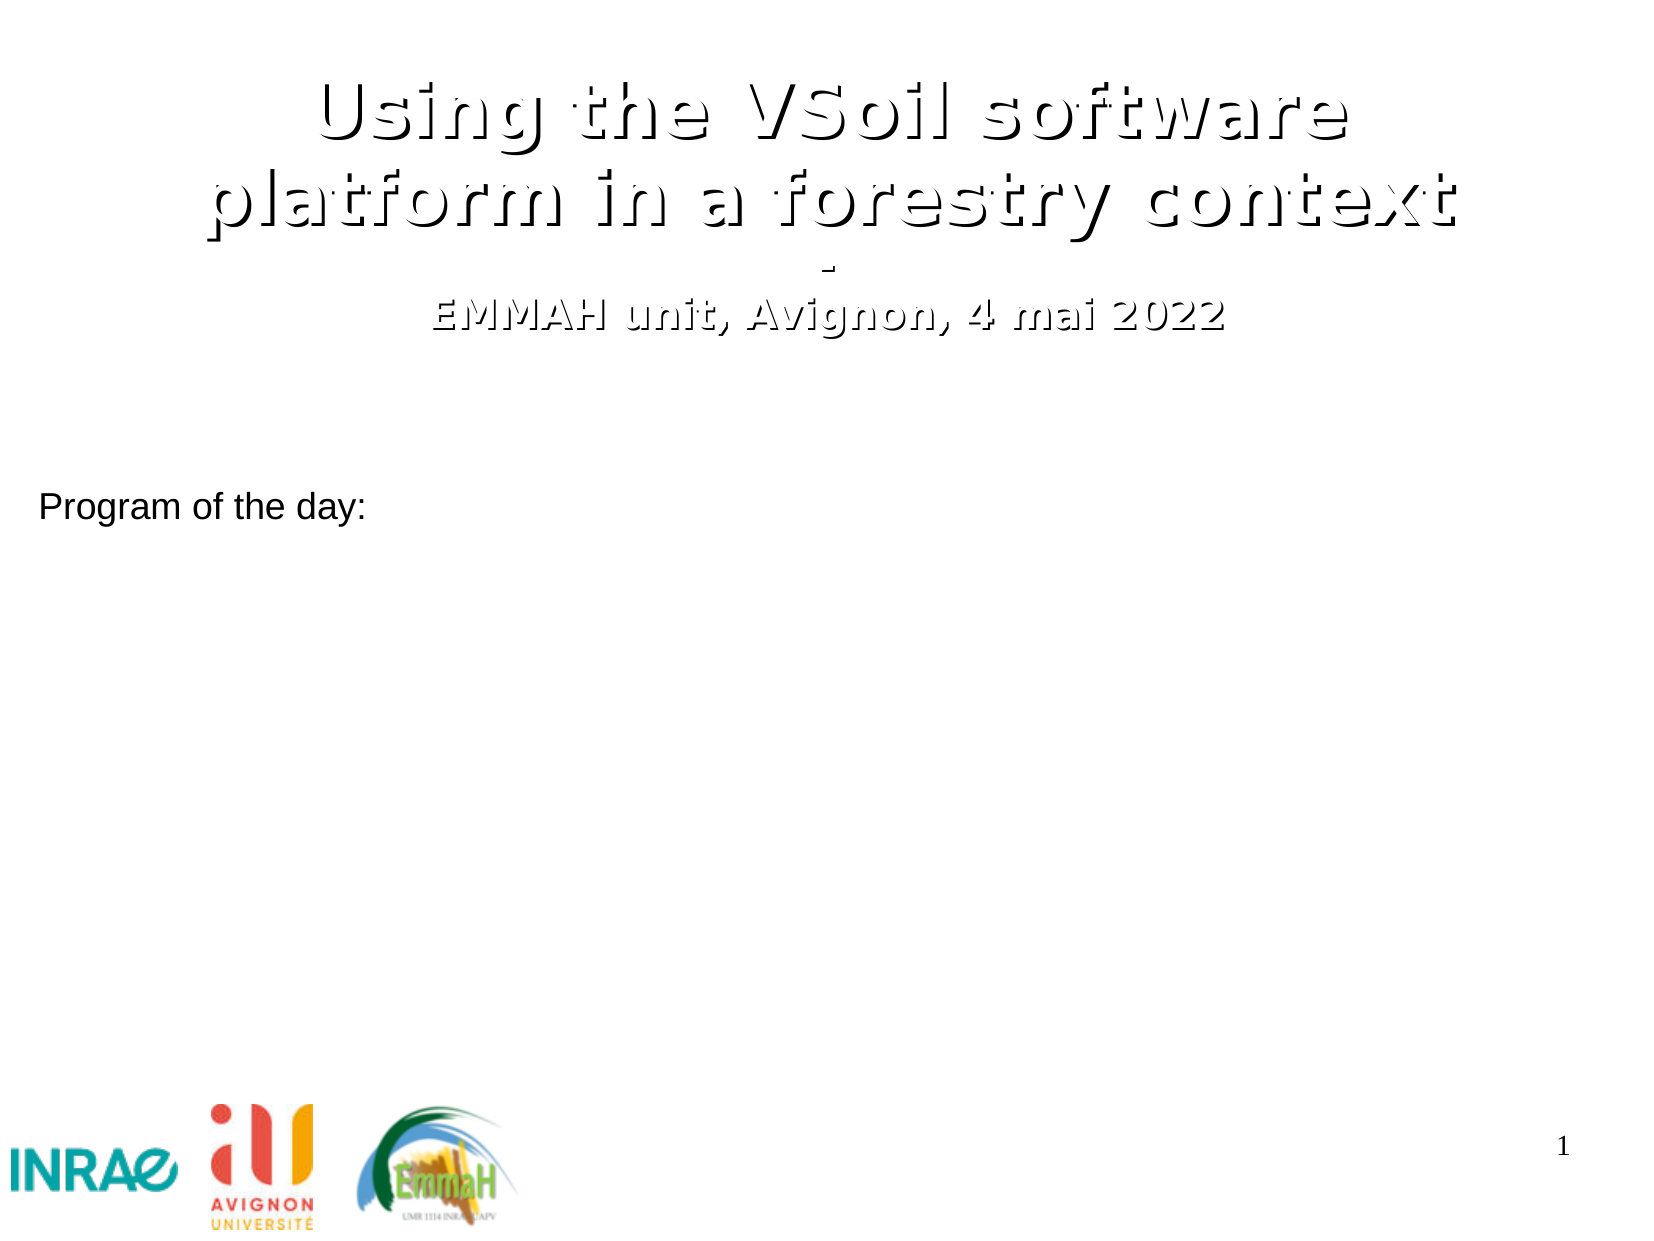

Using the VSoil software platform in a forestry context
-
EMMAH unit, Avignon, 4 mai 2022
Program of the day:
| 9h – 10h | Presentation of the Virtual Soil project (VSoil) | Nicolas Beudez |
| --- | --- | --- |
| 10h - 12h | The steps for building a model based on vsoil-forest (model from the VSoilForOAD project) | Manon Martin and Nicolas Beudez |
| 12h - 13h | Lunch break | |
| 13h - 15h | Using the vsoil-forest model | Manon Martin and Nicolas Beudez |
| 15h - 16h | Discussion | |
1